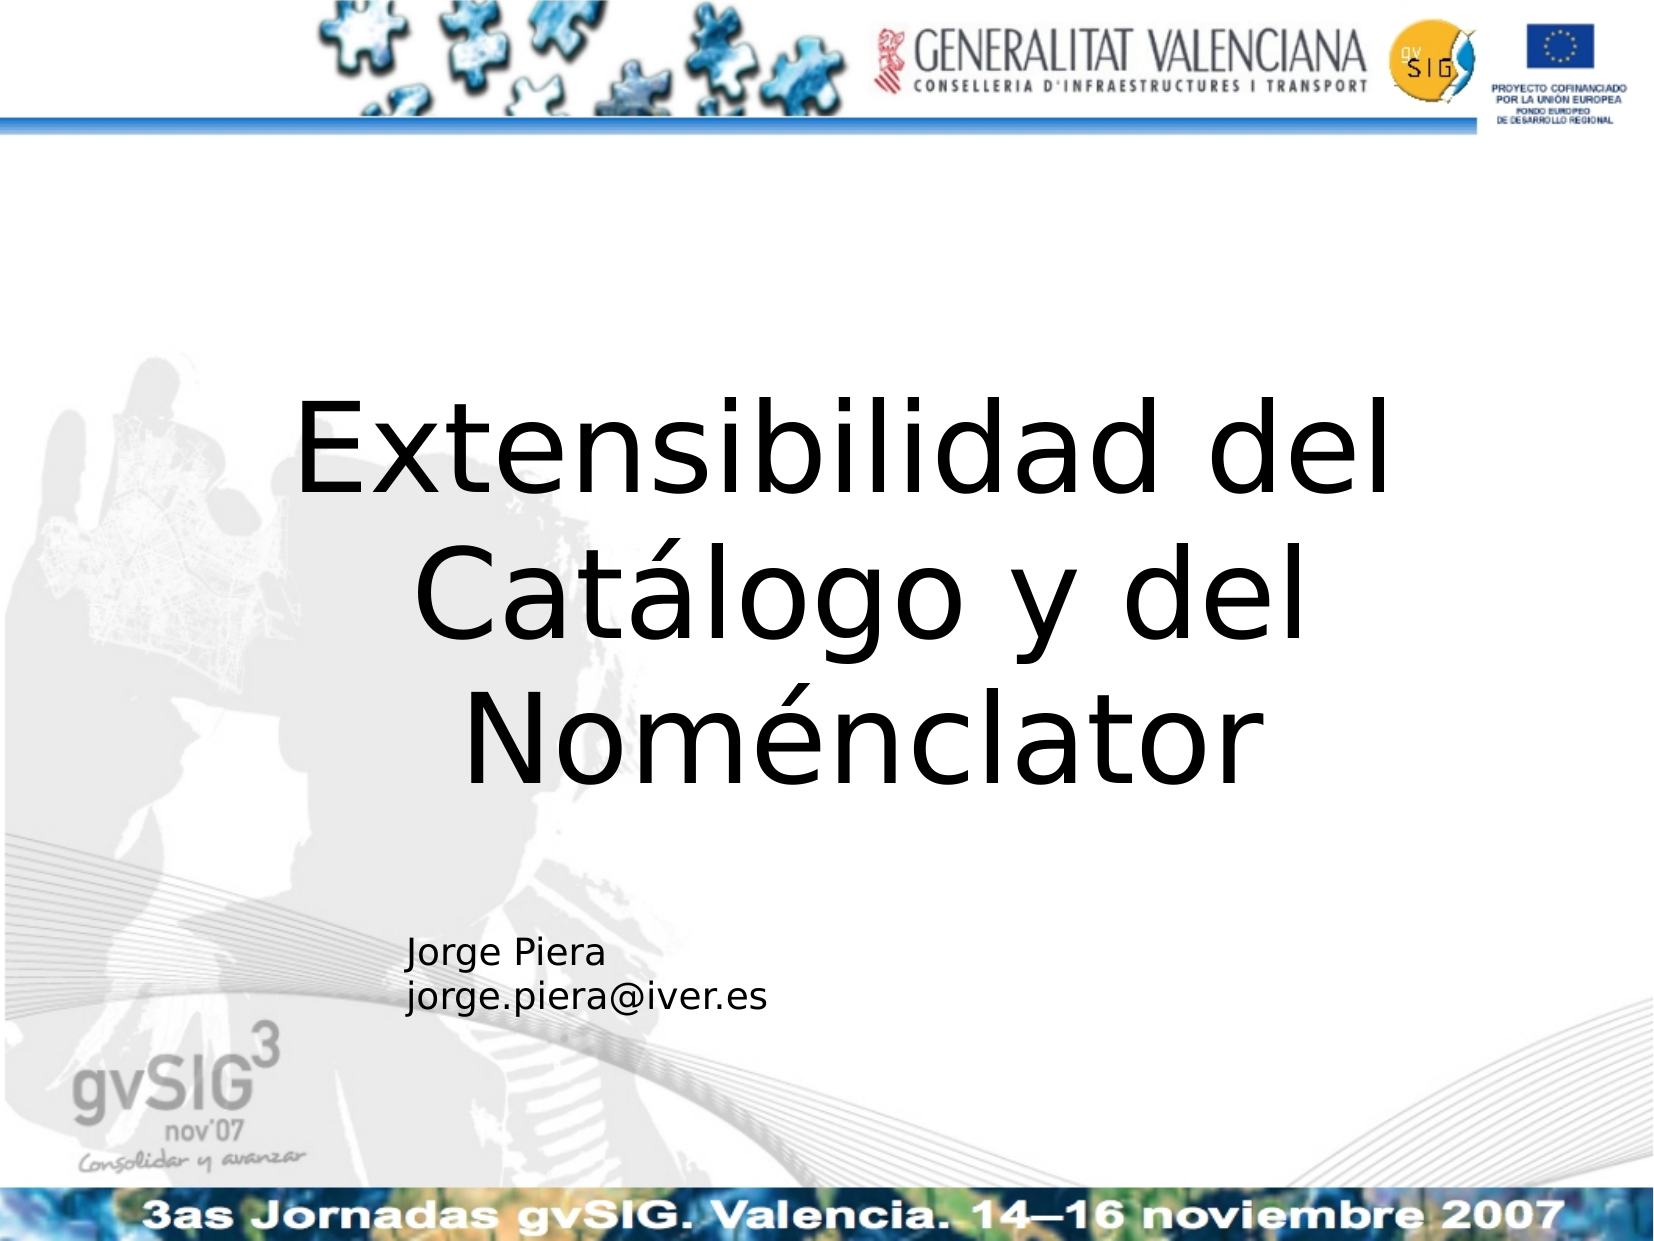

# Extensibilidad del Catálogo y del Noménclator
Jorge Piera
jorge.piera@iver.es